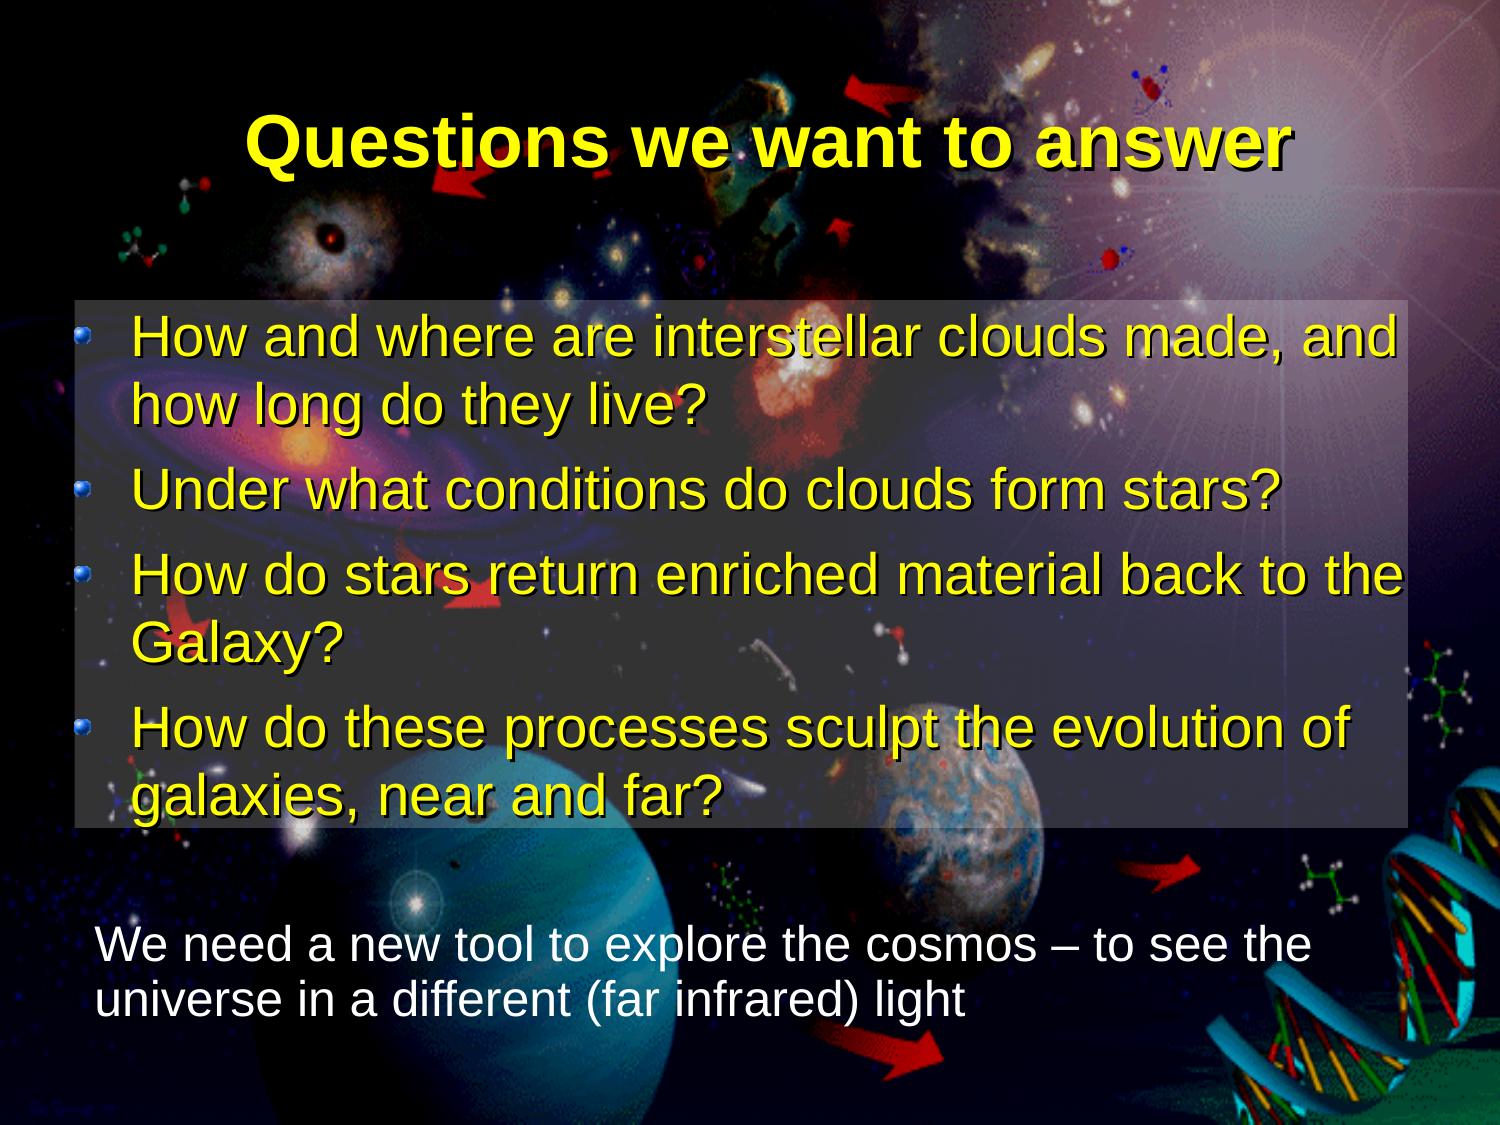

# Questions we want to answer
How and where are interstellar clouds made, and how long do they live?
Under what conditions do clouds form stars?
How do stars return enriched material back to the Galaxy?
How do these processes sculpt the evolution of galaxies, near and far?
We need a new tool to explore the cosmos – to see the universe in a different (far infrared) light